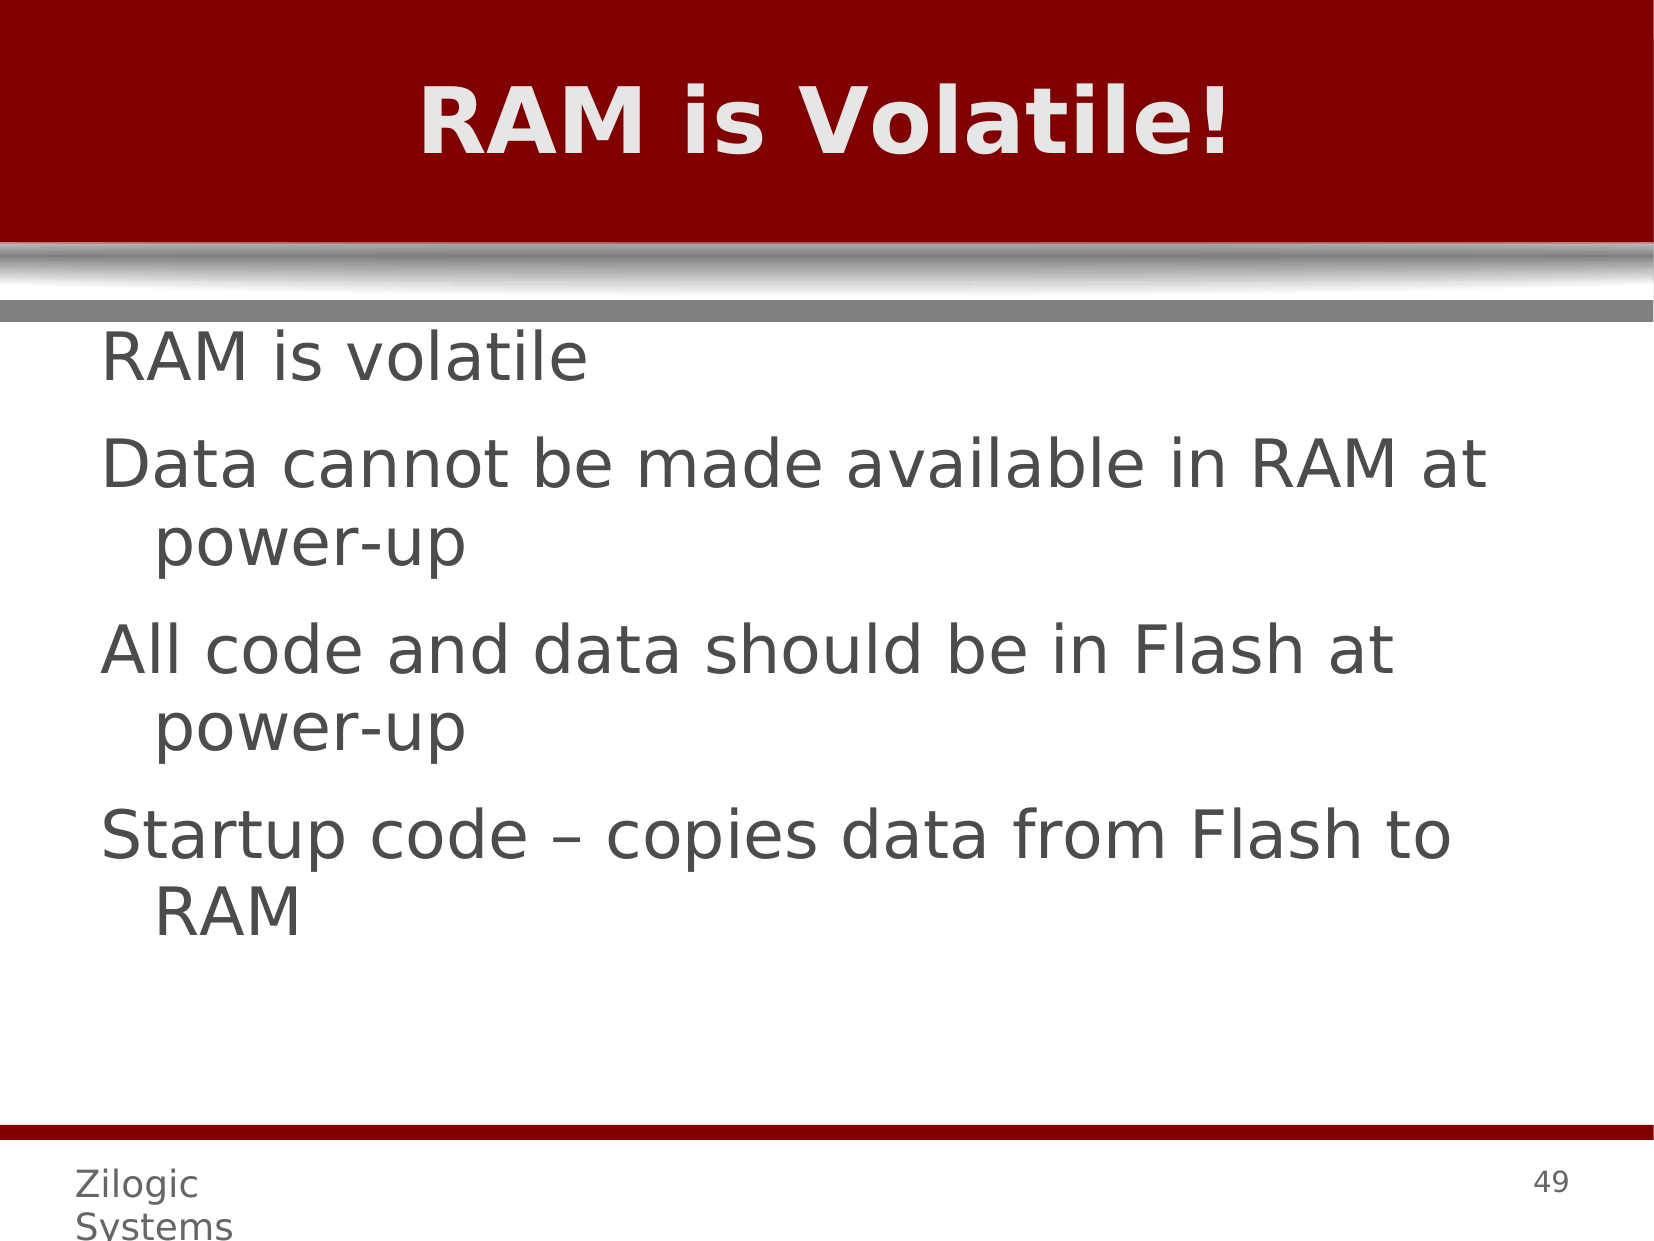

# RAM is Volatile!
RAM is volatile
Data cannot be made available in RAM at power-up
All code and data should be in Flash at power-up
Startup code – copies data from Flash to RAM
49